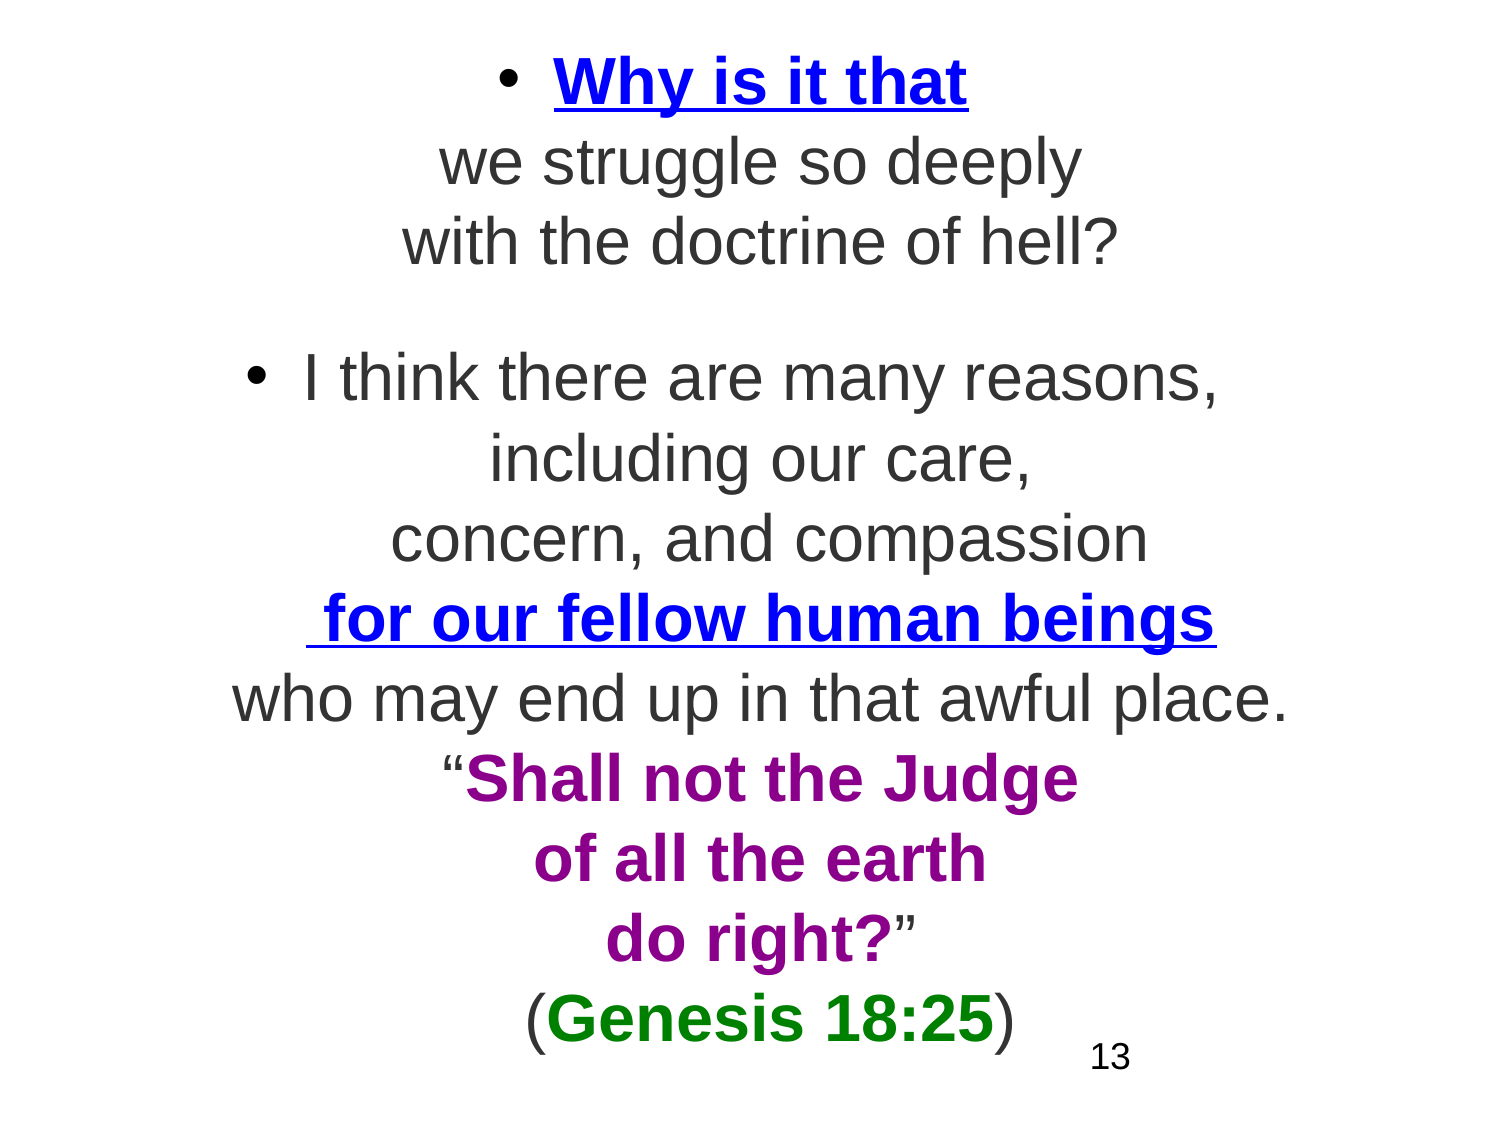

# Why is it that we struggle so deeply with the doctrine of hell?
I think there are many reasons,
including our care,
concern, and compassion
 for our fellow human beings
who may end up in that awful place.
“Shall not the Judge
of all the earth
do right?” 
(Genesis 18:25)
13